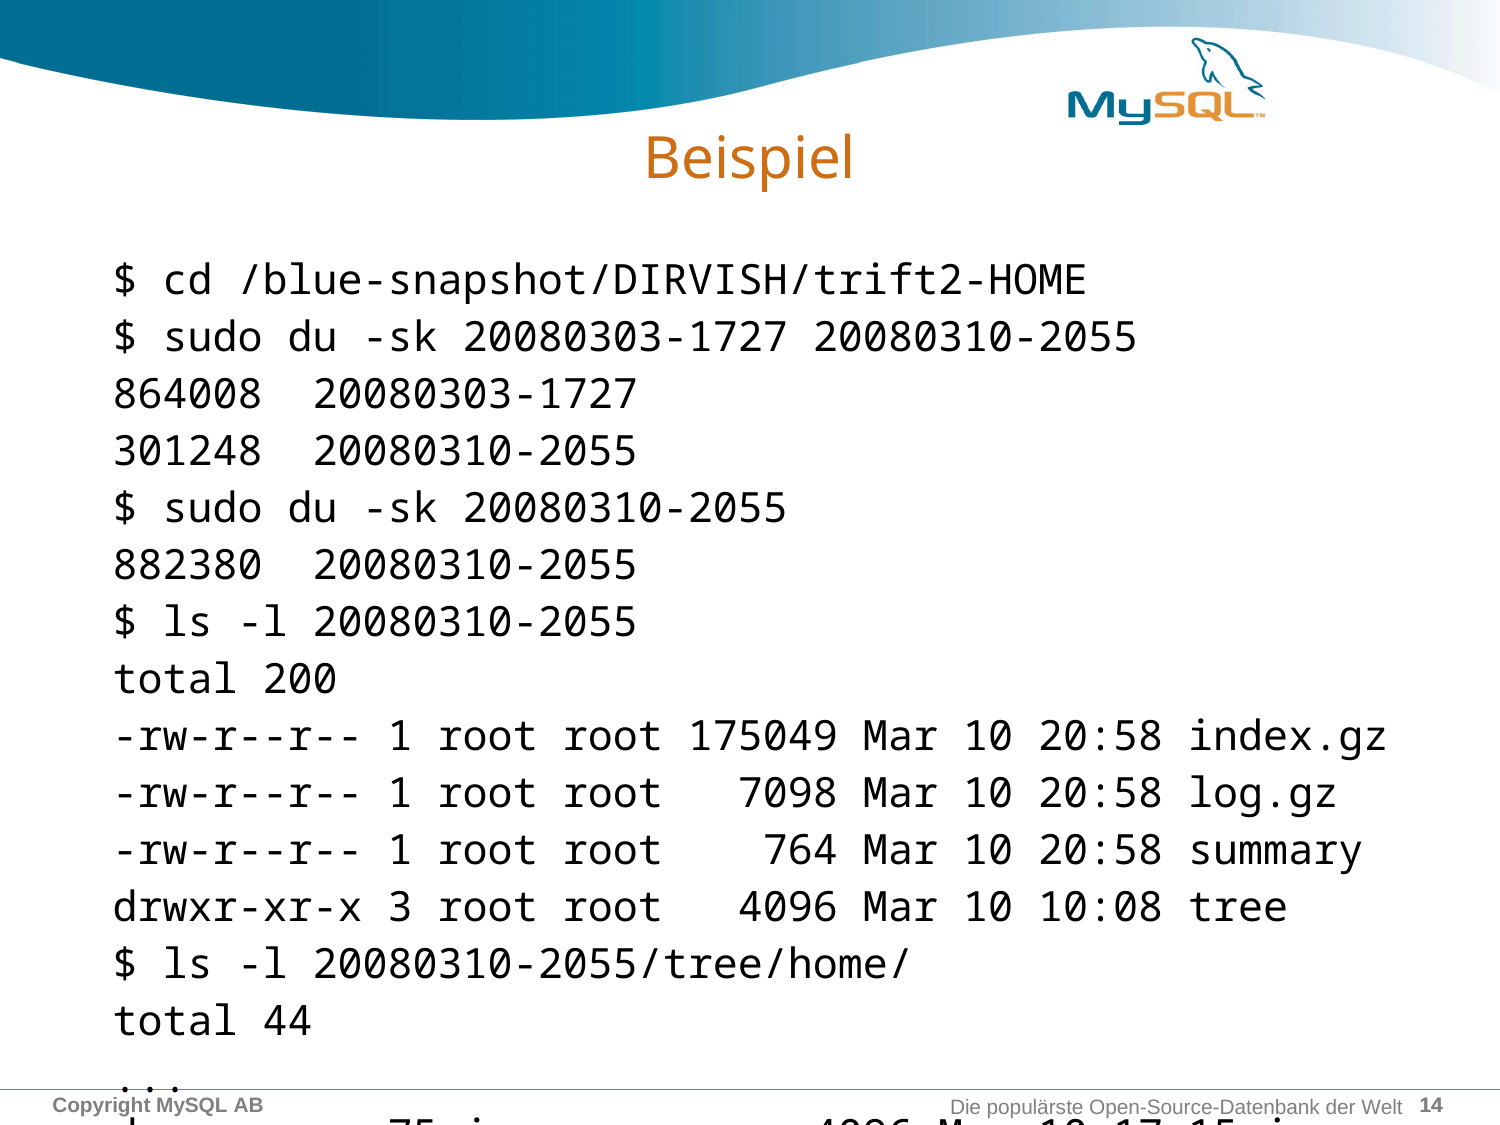

# Beispiel
$ cd /blue-snapshot/DIRVISH/trift2-HOME
$ sudo du -sk 20080303-1727 20080310-2055
864008 20080303-1727
301248 20080310-2055
$ sudo du -sk 20080310-2055
882380 20080310-2055
$ ls -l 20080310-2055
total 200
-rw-r--r-- 1 root root 175049 Mar 10 20:58 index.gz
-rw-r--r-- 1 root root 7098 Mar 10 20:58 log.gz
-rw-r--r-- 1 root root 764 Mar 10 20:58 summary
drwxr-xr-x 3 root root 4096 Mar 10 10:08 tree
$ ls -l 20080310-2055/tree/home/
total 44
...
drwxr-xr-x 75 joerg users 4096 Mar 10 17:15 joerg
drwxr-xr-x 37 502 500 4096 Mar 9 23:05 ute